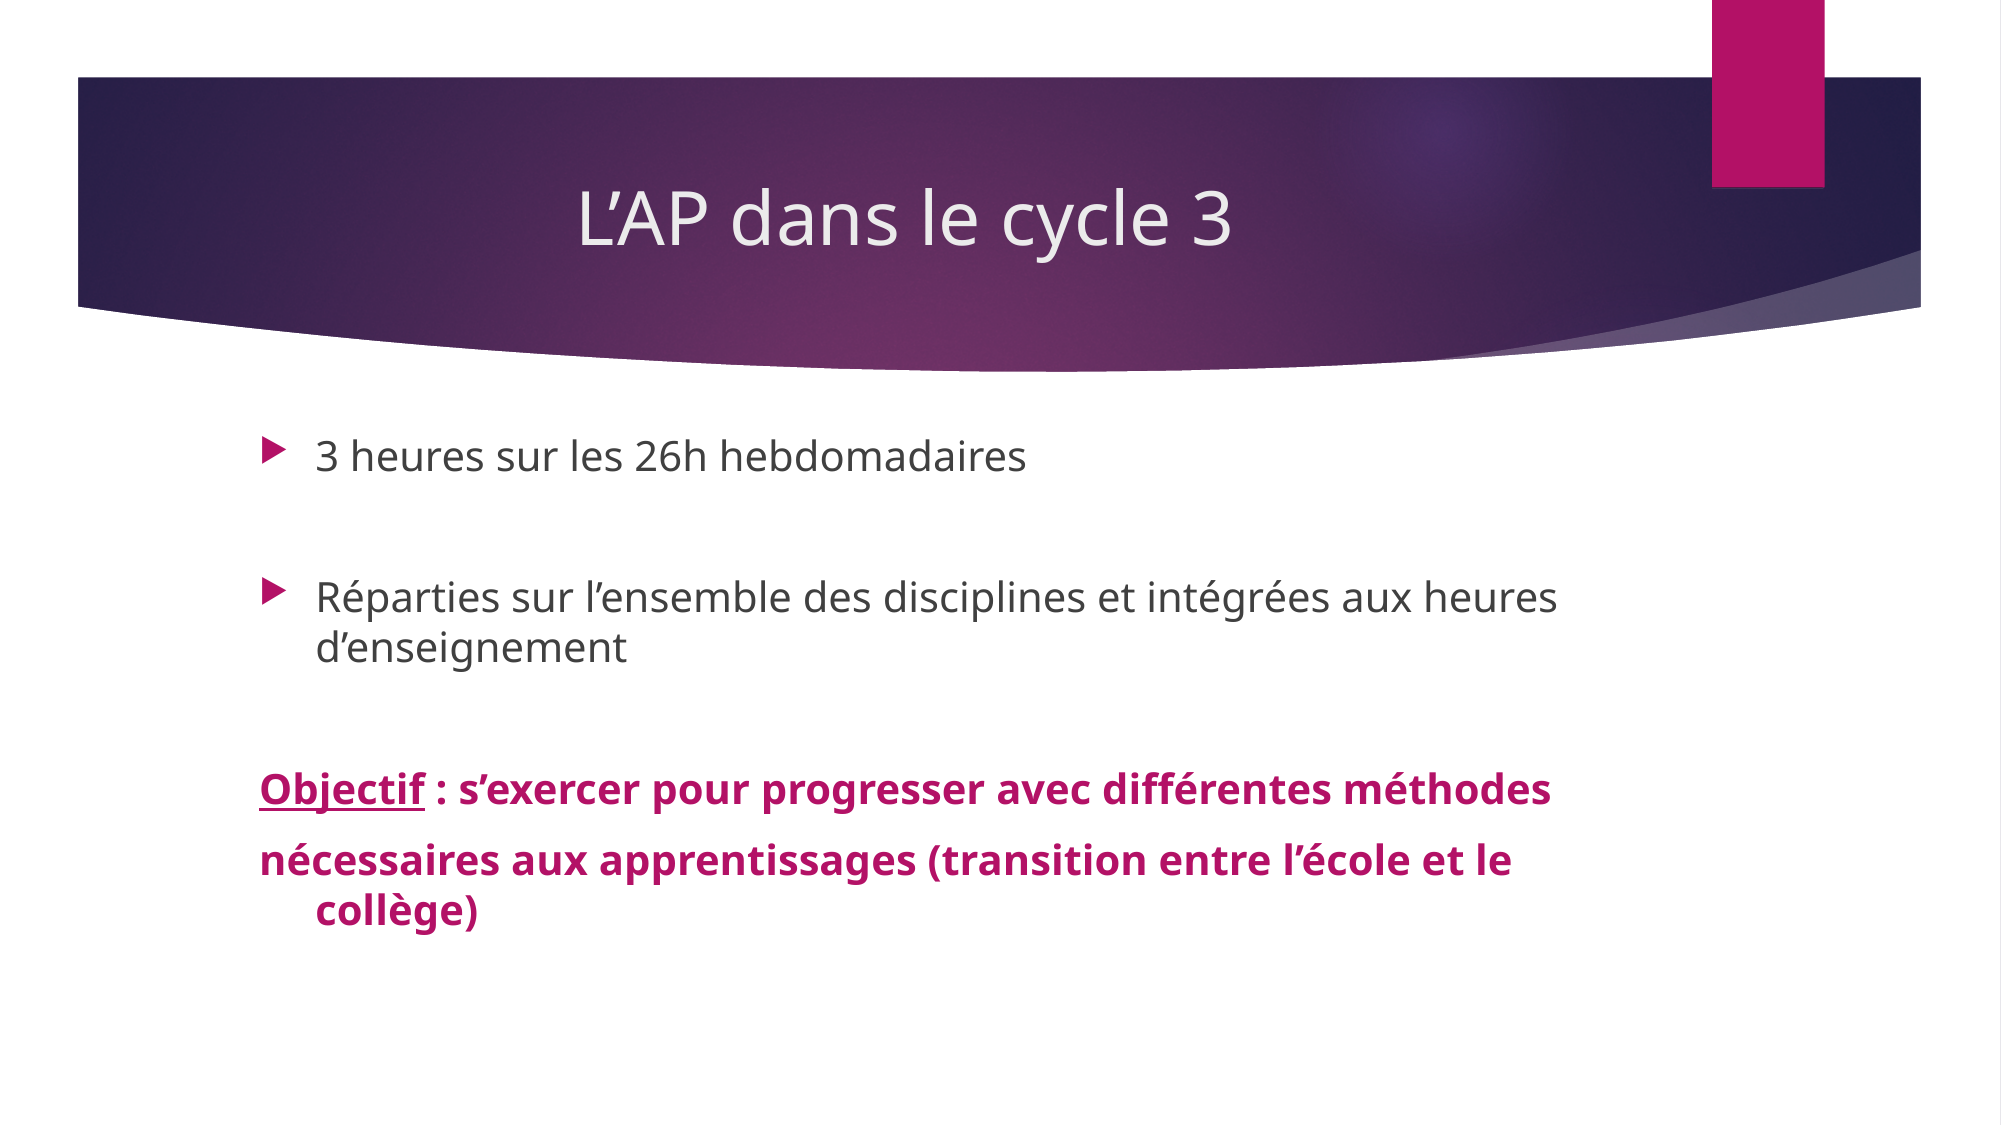

# L’AP dans le cycle 3
3 heures sur les 26h hebdomadaires
Réparties sur l’ensemble des disciplines et intégrées aux heures d’enseignement
Objectif : s’exercer pour progresser avec différentes méthodes
nécessaires aux apprentissages (transition entre l’école et le collège)